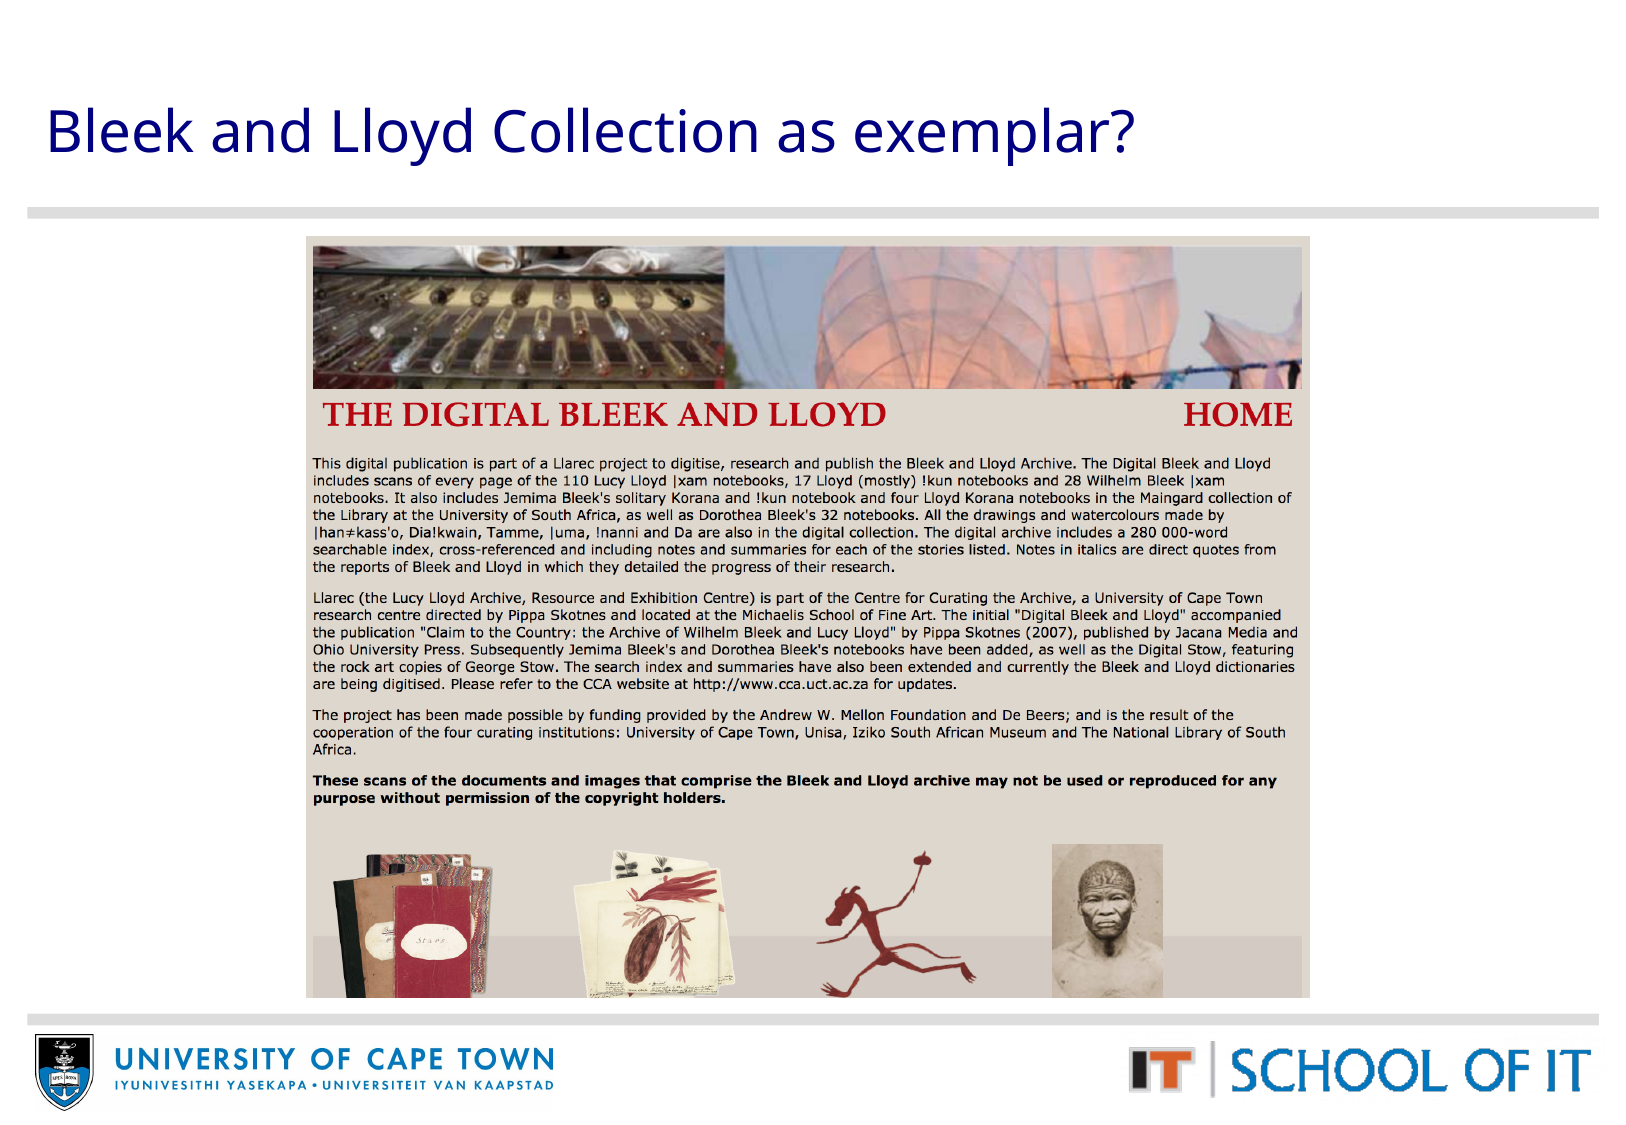

# Bleek and Lloyd Collection as exemplar?